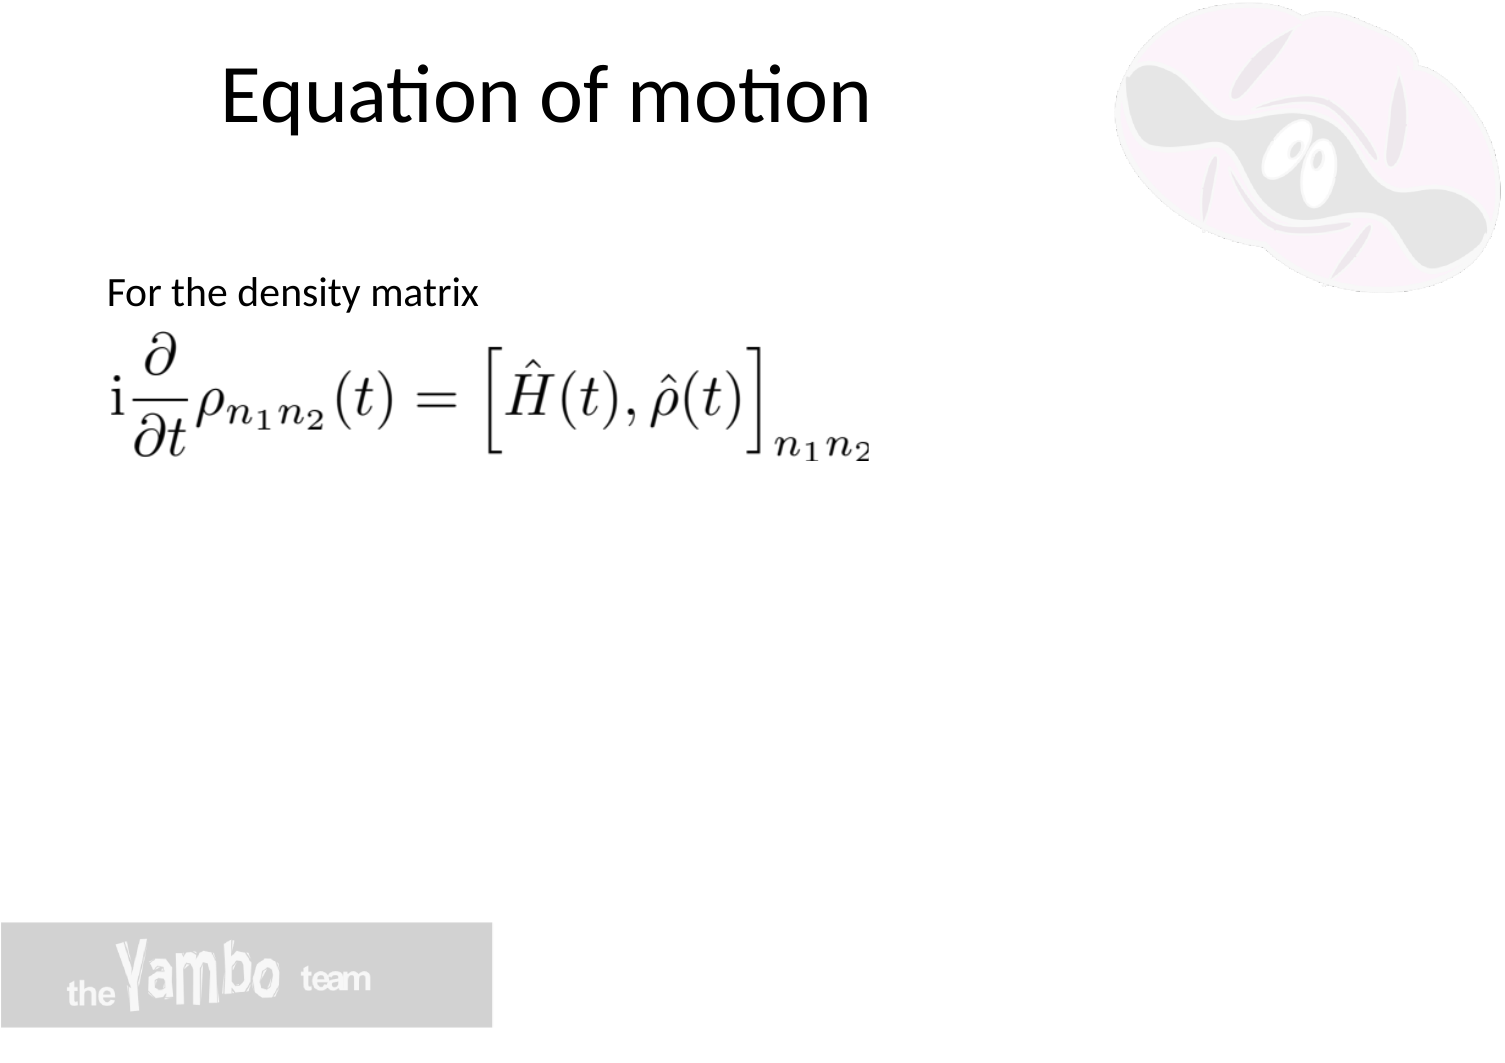

Equation of motion
For the density matrix (for more info attend Real Time lecture):